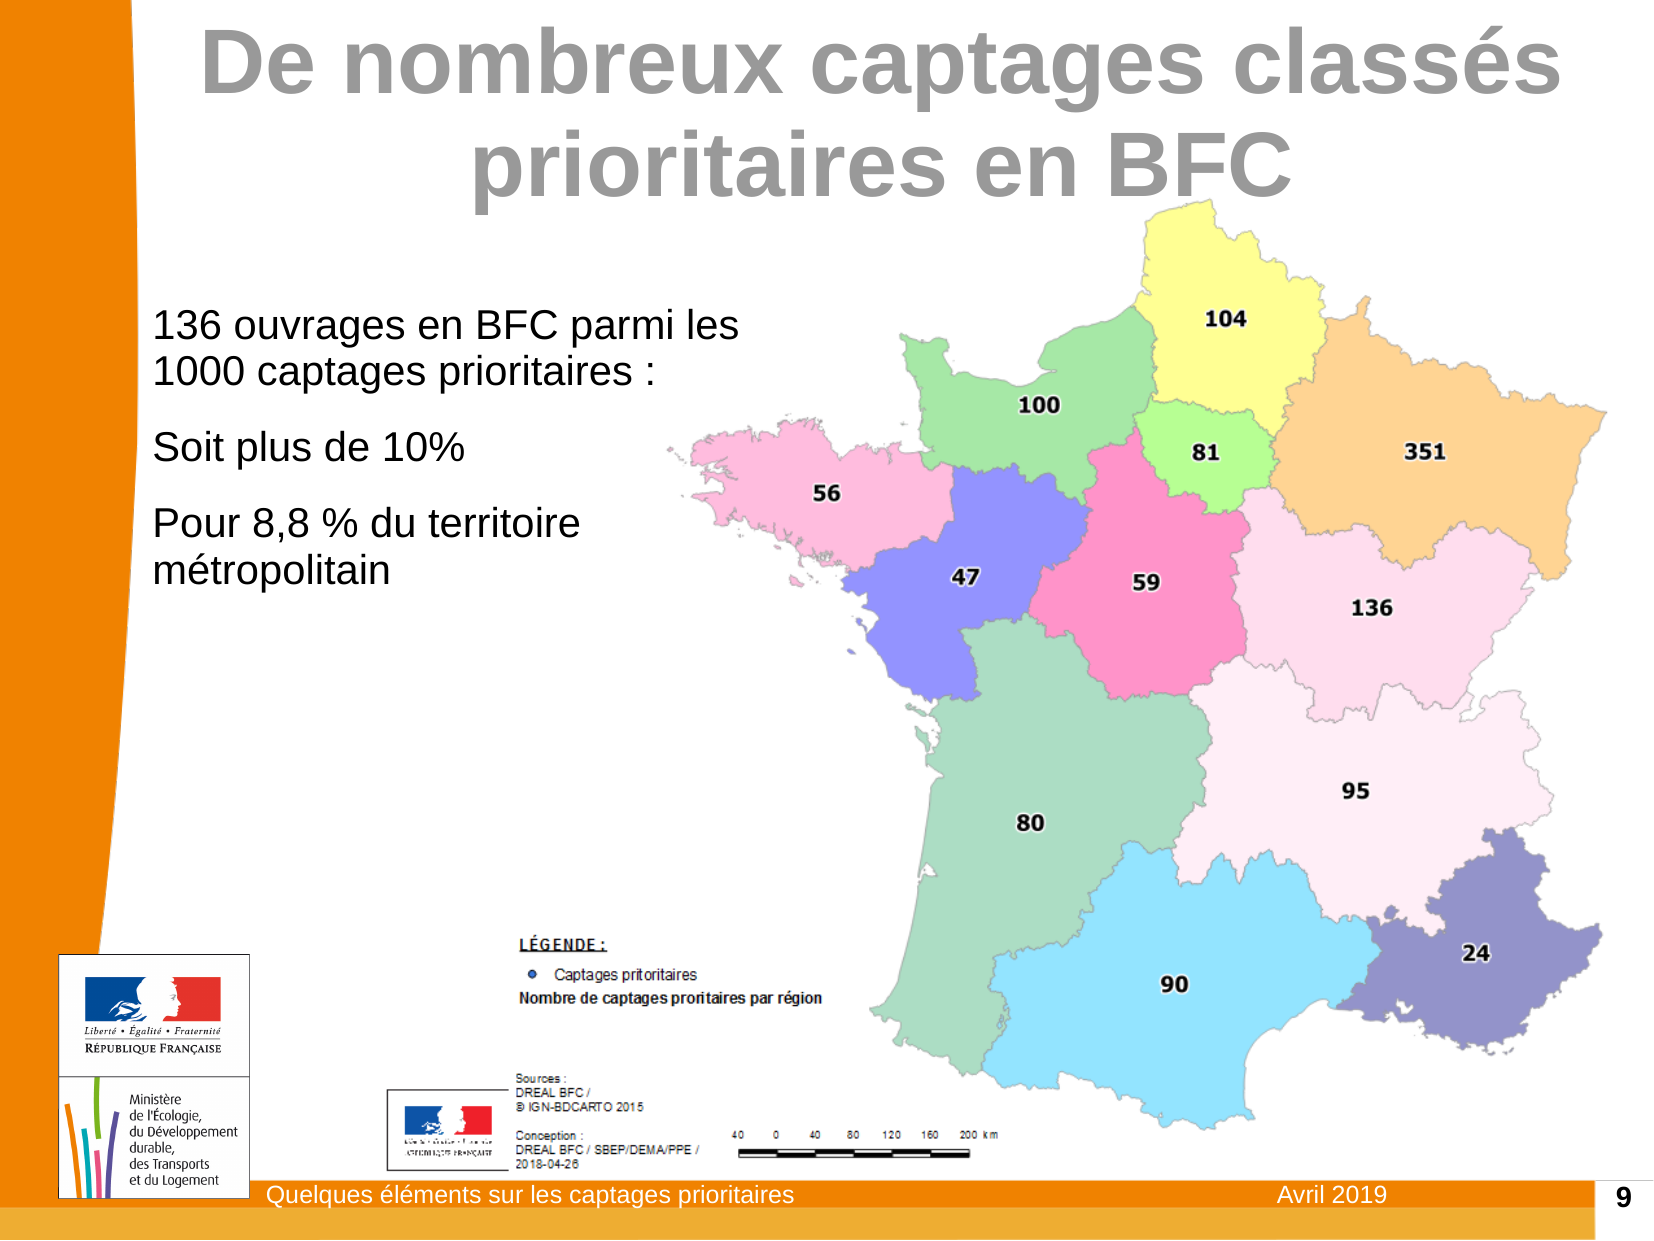

De nombreux captages classés prioritaires en BFC
# 136 ouvrages en BFC parmi les 1000 captages prioritaires :
Soit plus de 10%
Pour 8,8 % du territoire métropolitain
Quelques éléments sur les captages prioritaires
Avril 2019
9